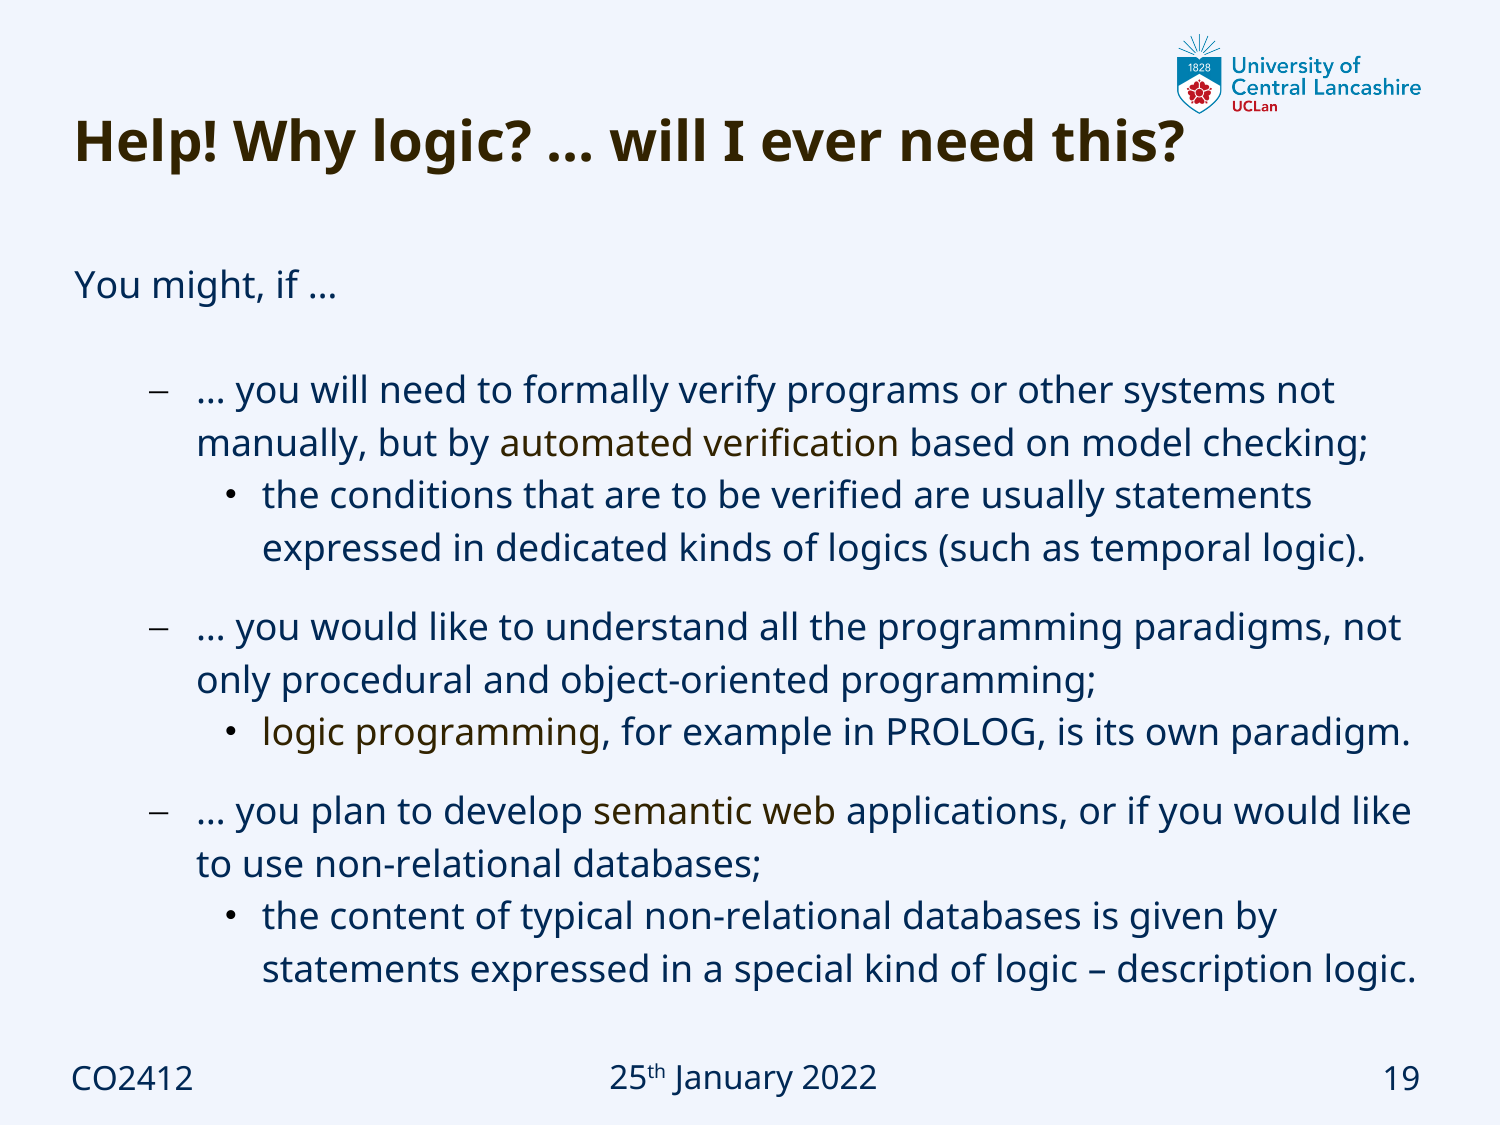

# Help! Why logic? … will I ever need this?
You might, if …
… you will need to formally verify programs or other systems not manually, but by automated verification based on model checking;
the conditions that are to be verified are usually statements expressed in dedicated kinds of logics (such as temporal logic).
… you would like to understand all the programming paradigms, not only procedural and object-oriented programming;
logic programming, for example in PROLOG, is its own paradigm.
… you plan to develop semantic web applications, or if you would like to use non-relational databases;
the content of typical non-relational databases is given by statements expressed in a special kind of logic – description logic.